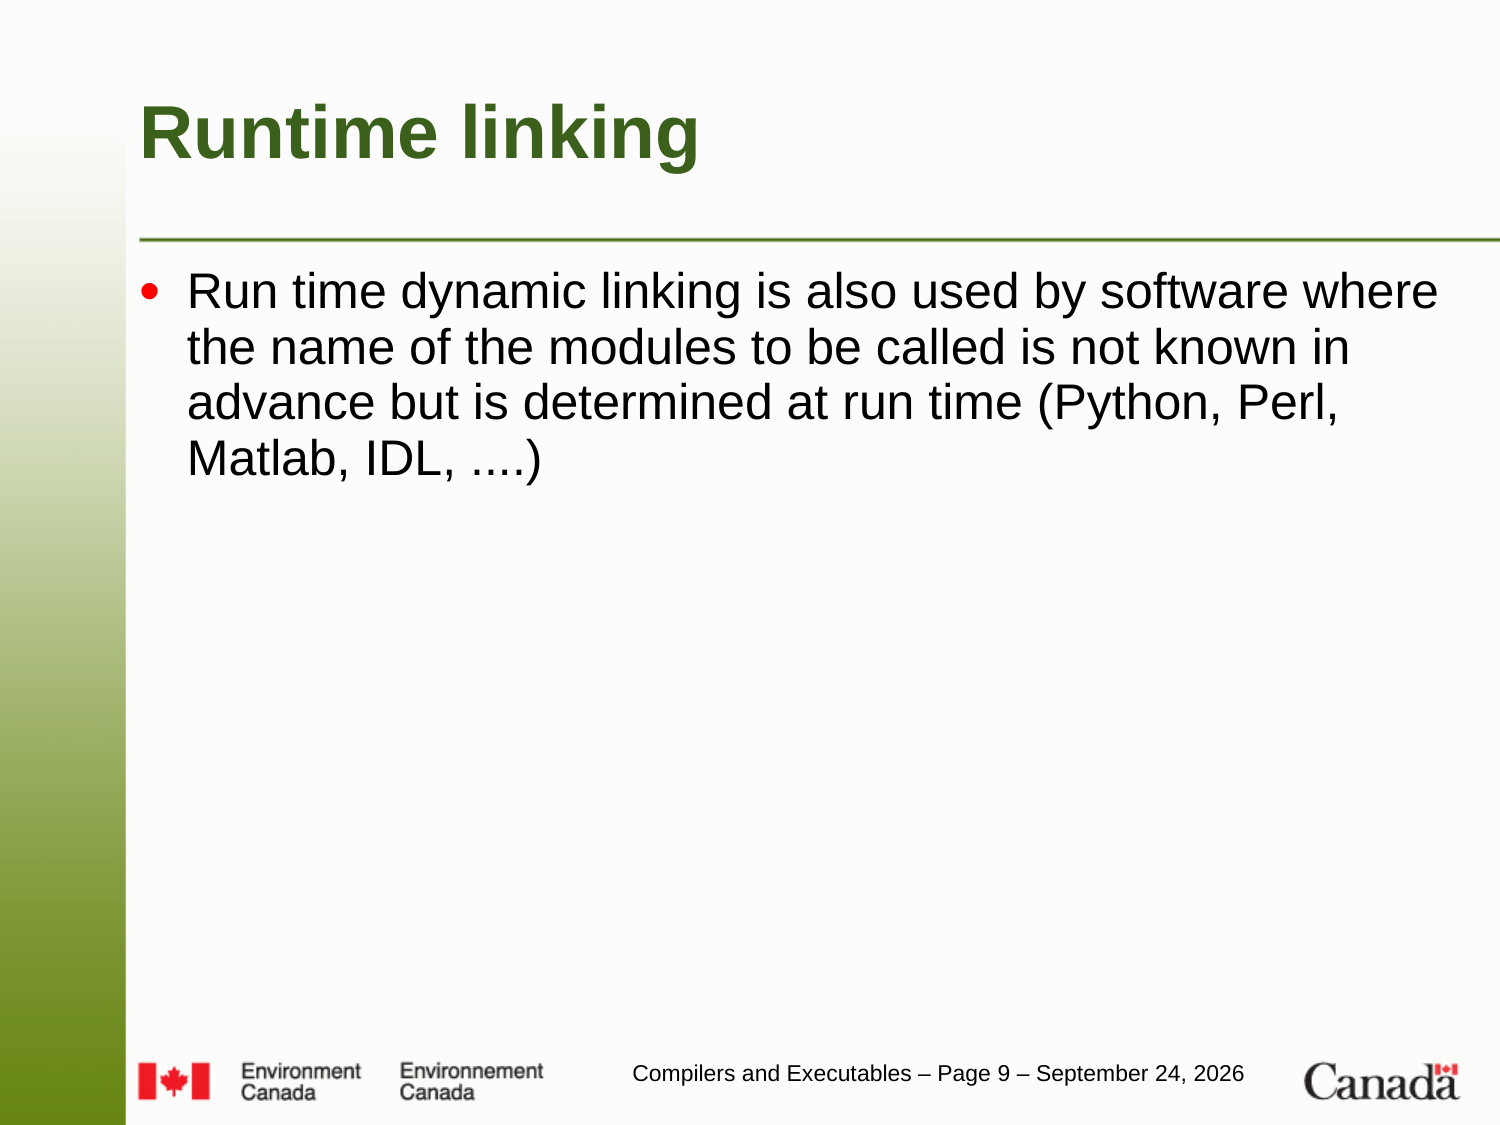

# Runtime linking
Run time dynamic linking is also used by software where the name of the modules to be called is not known in advance but is determined at run time (Python, Perl, Matlab, IDL, ....)